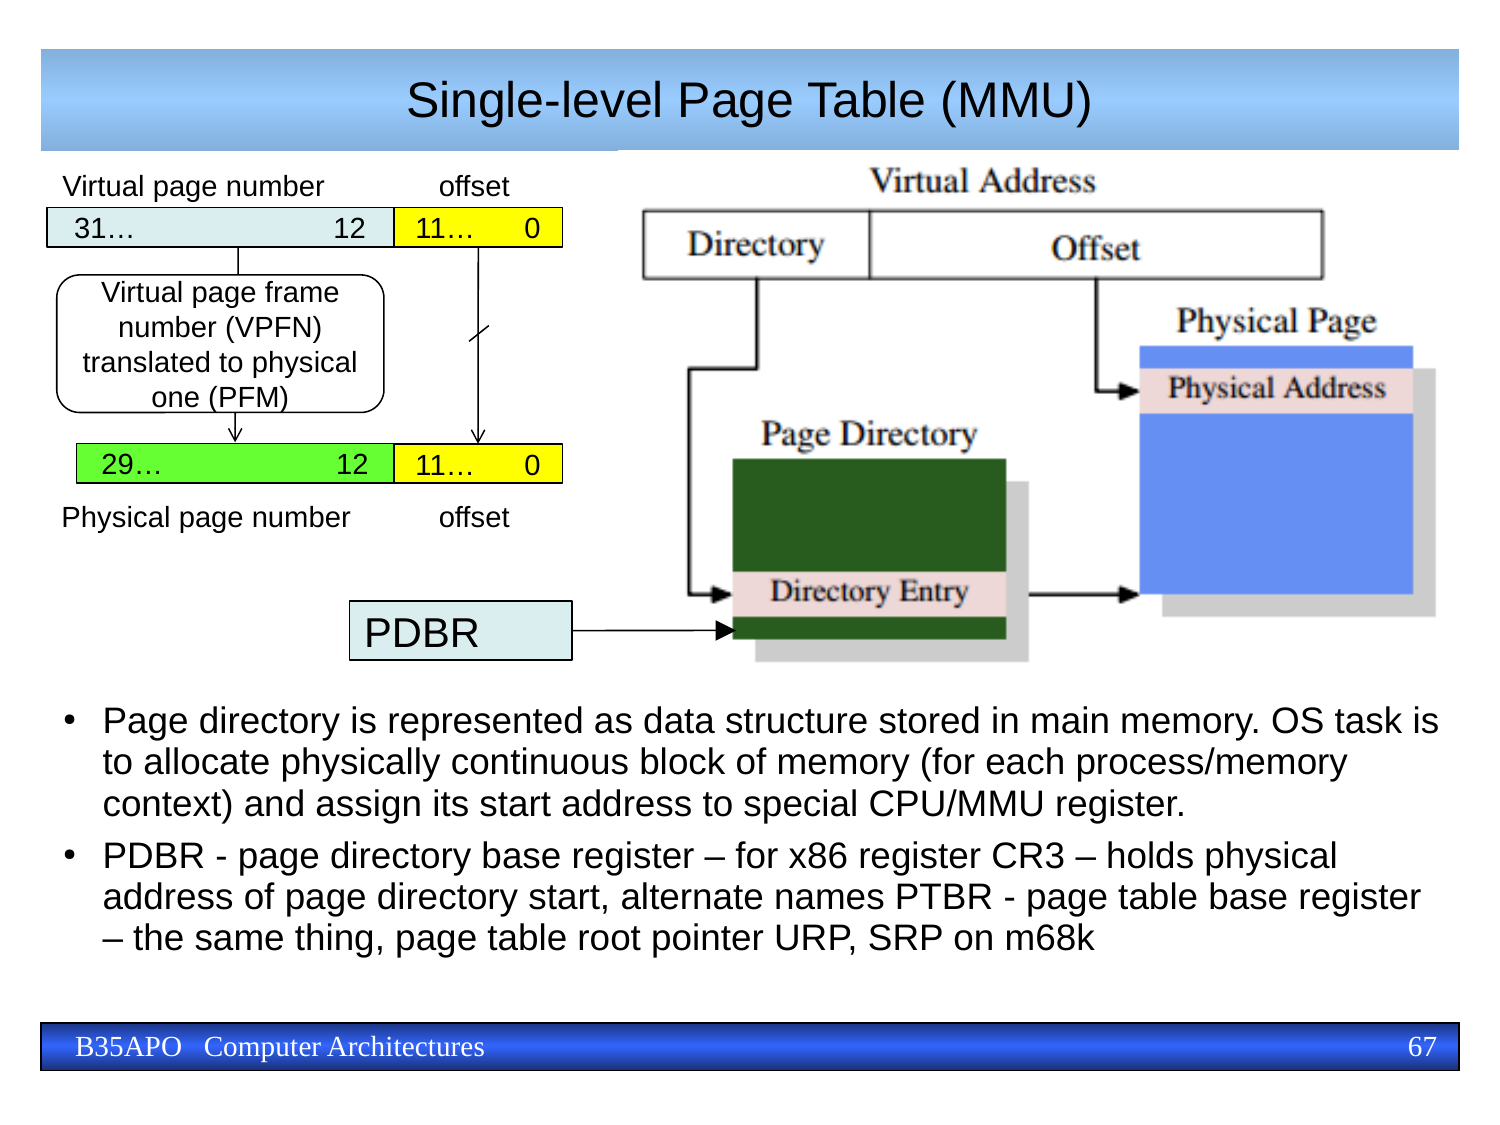

# Single-level Page Table (MMU)
Virtual page number
offset
31… 12
11… 0
Virtual page frame number (VPFN) translated to physical one (PFM)
29… 12
11… 0
Physical page number
offset
PDBR
Page directory is represented as data structure stored in main memory. OS task is to allocate physically continuous block of memory (for each process/memory context) and assign its start address to special CPU/MMU register.
PDBR - page directory base register – for x86 register CR3 – holds physical address of page directory start, alternate names PTBR - page table base register – the same thing, page table root pointer URP, SRP on m68k
B35APO Computer Architectures
67